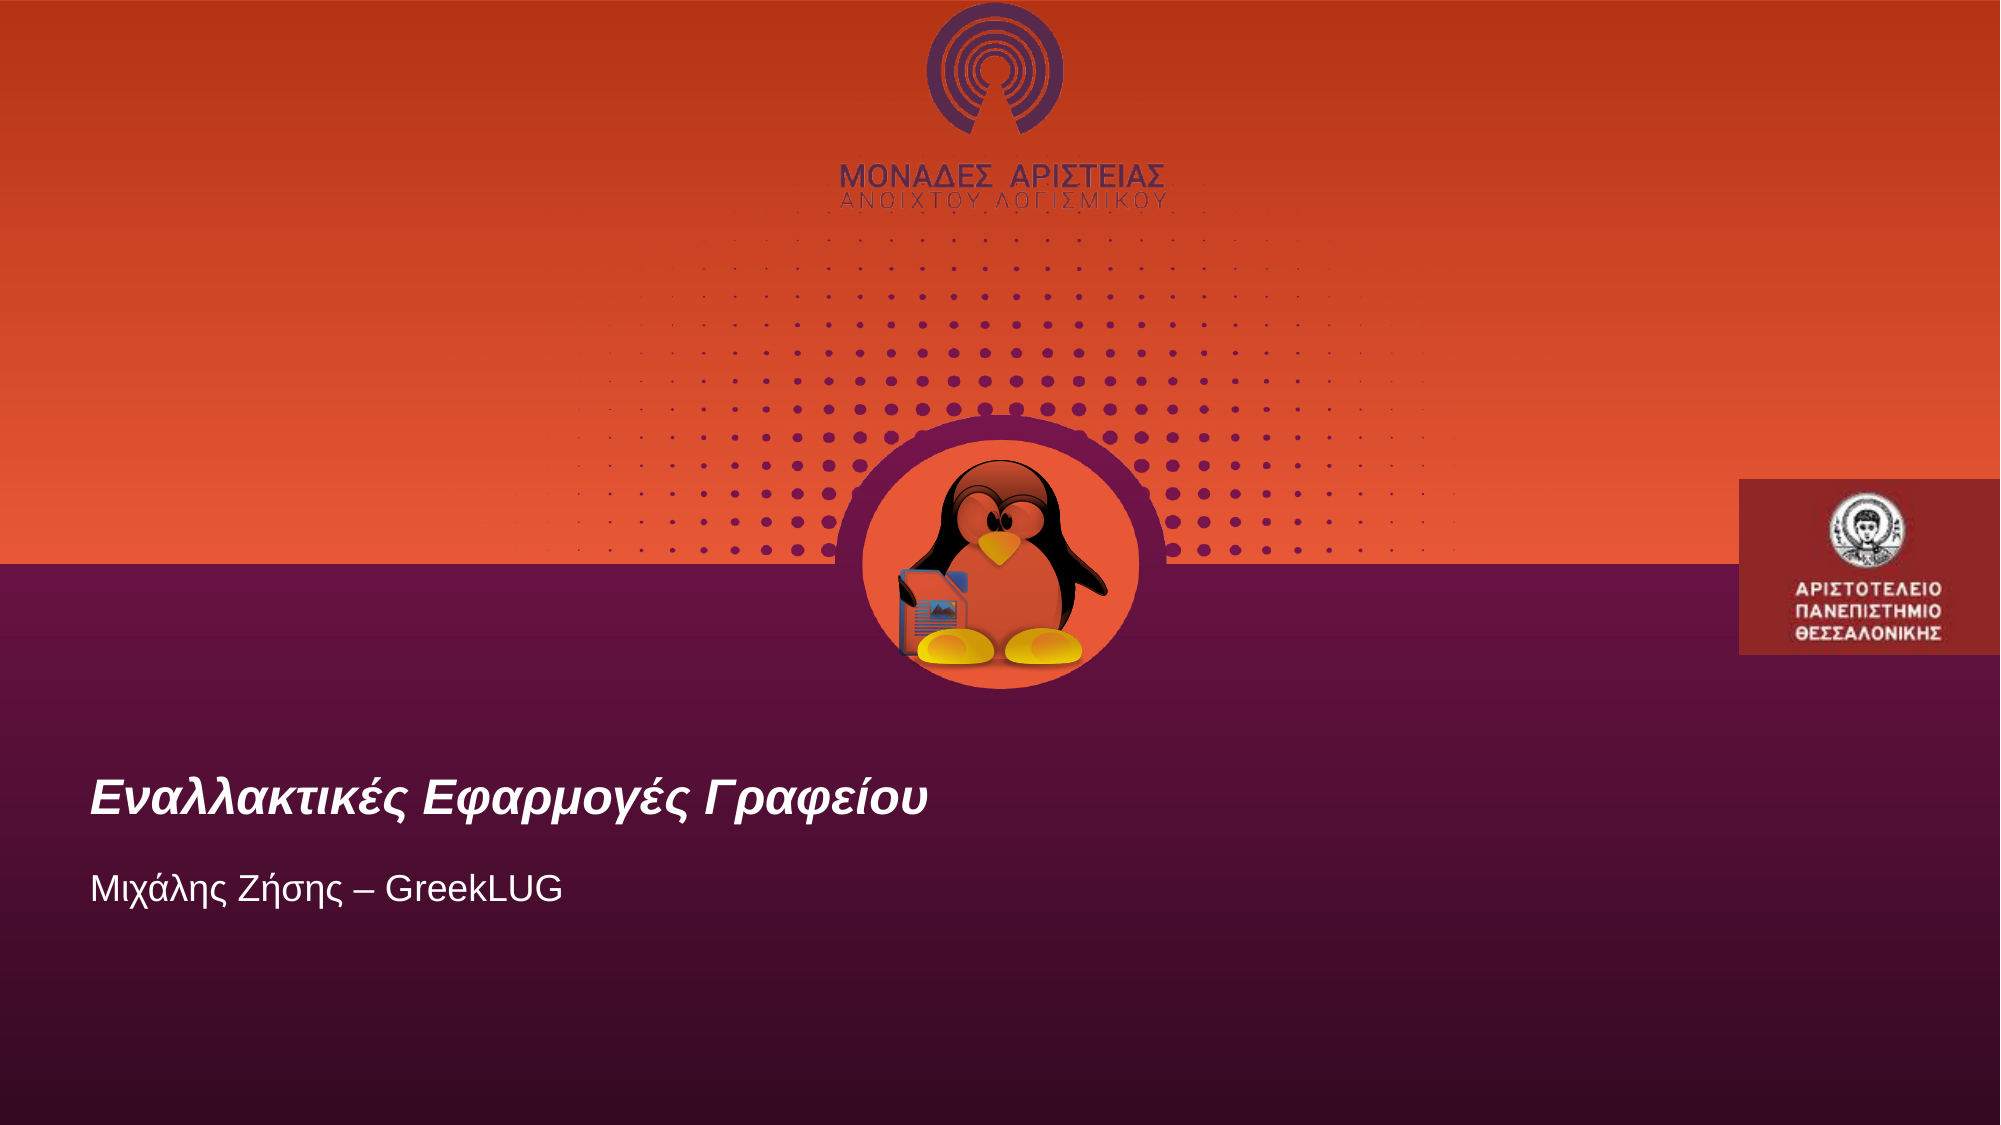

Εναλλακτικές Εφαρμογές Γραφείου
Μιχάλης Ζήσης – GreekLUG